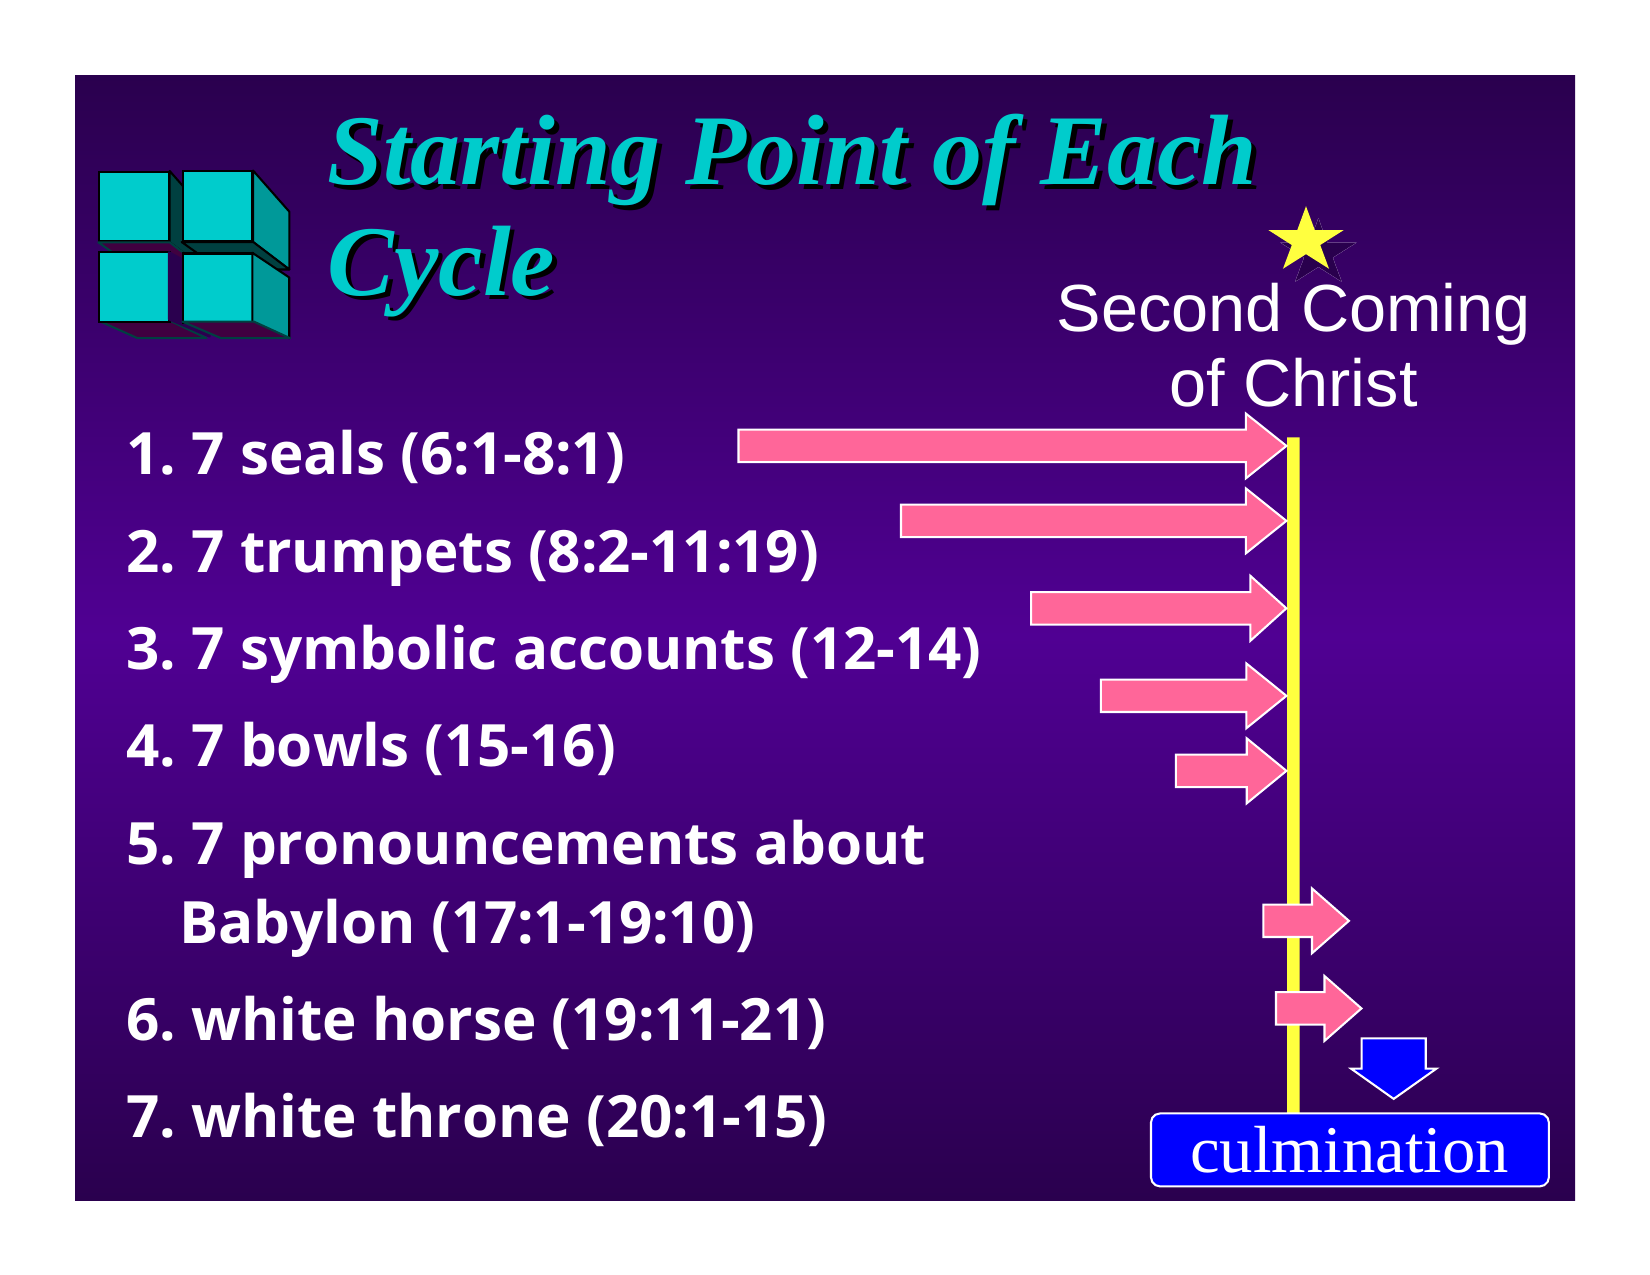

# Starting Point of Each Cycle
Second Coming
of Christ
1. 7 seals (6:1-8:1)
2. 7 trumpets (8:2-11:19)
3. 7 symbolic accounts (12-14)
4. 7 bowls (15-16)
5. 7 pronouncements about Babylon (17:1-19:10)
6. white horse (19:11-21)
7. white throne (20:1-15)
culmination